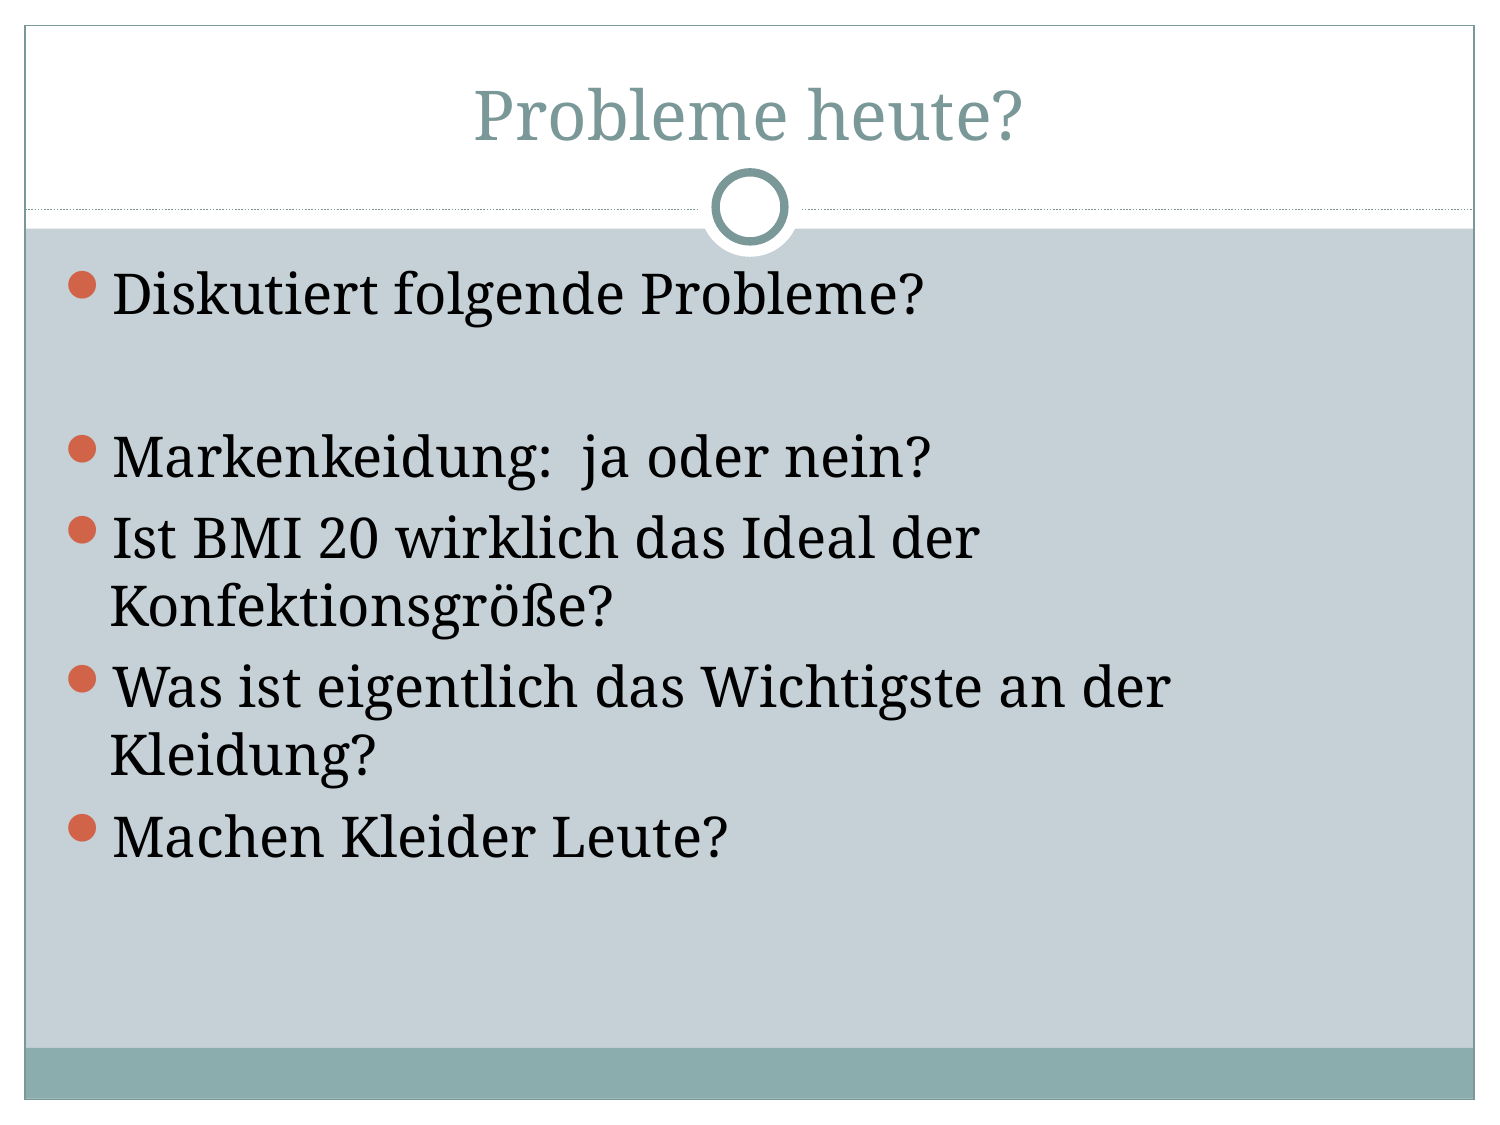

# Probleme heute?
Diskutiert folgende Probleme?
Markenkeidung: ja oder nein?
Ist BMI 20 wirklich das Ideal der Konfektionsgröße?
Was ist eigentlich das Wichtigste an der Kleidung?
Machen Kleider Leute?